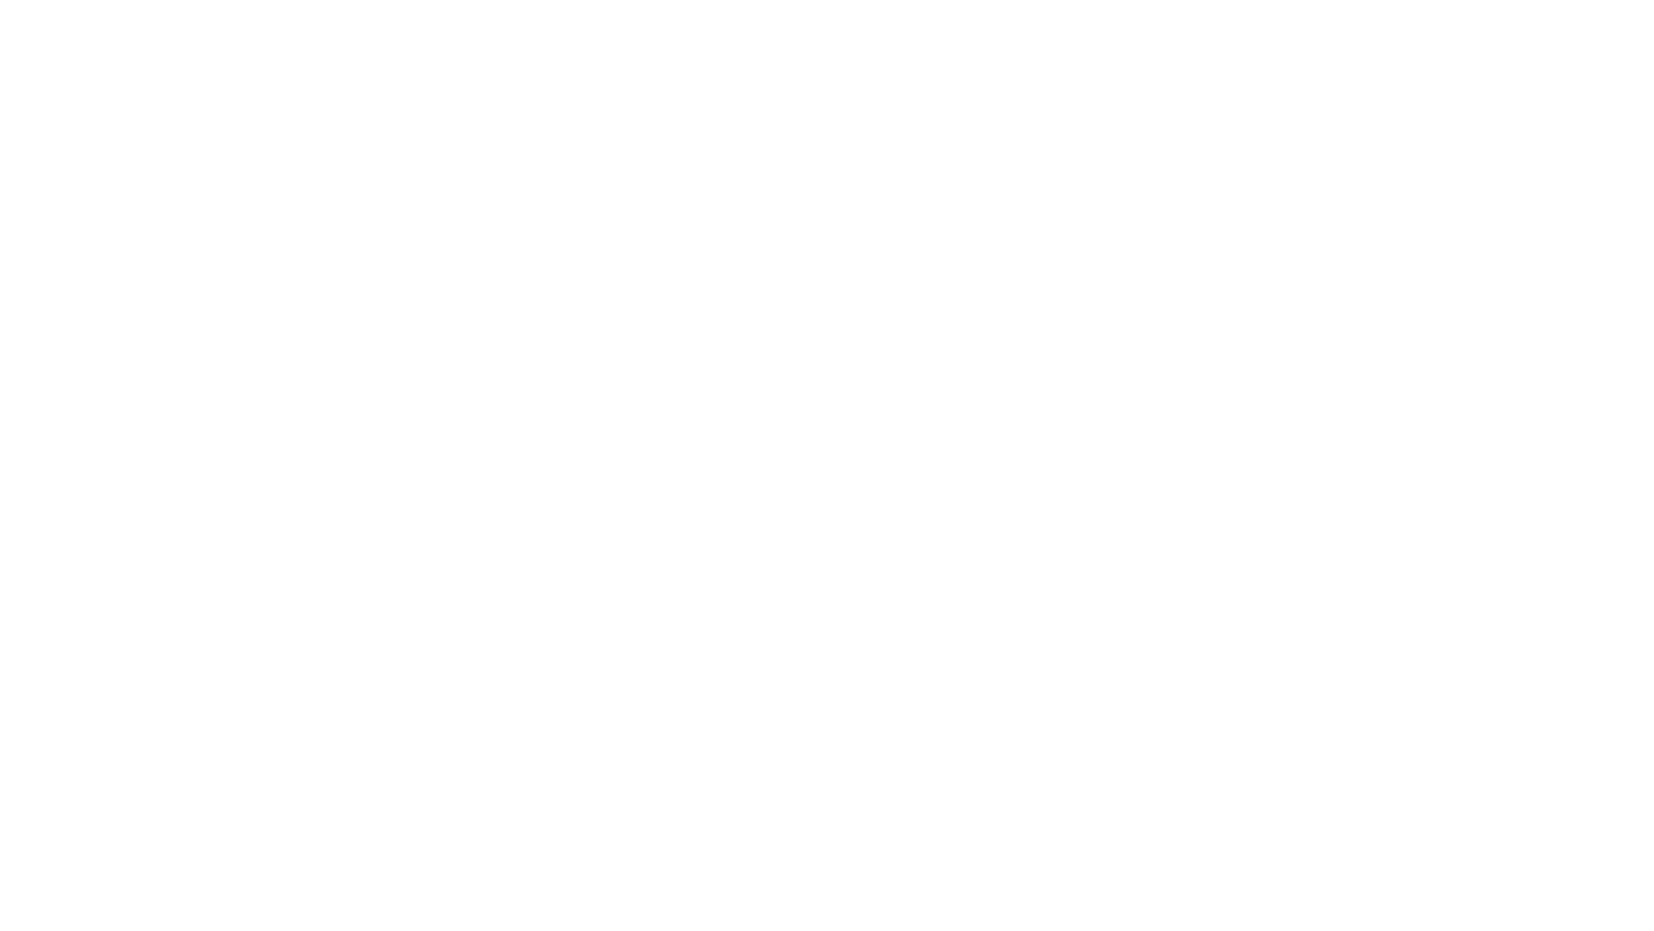

LP 11 – Conservation de l’énergie
Montorier Fënril									Niveau : L1